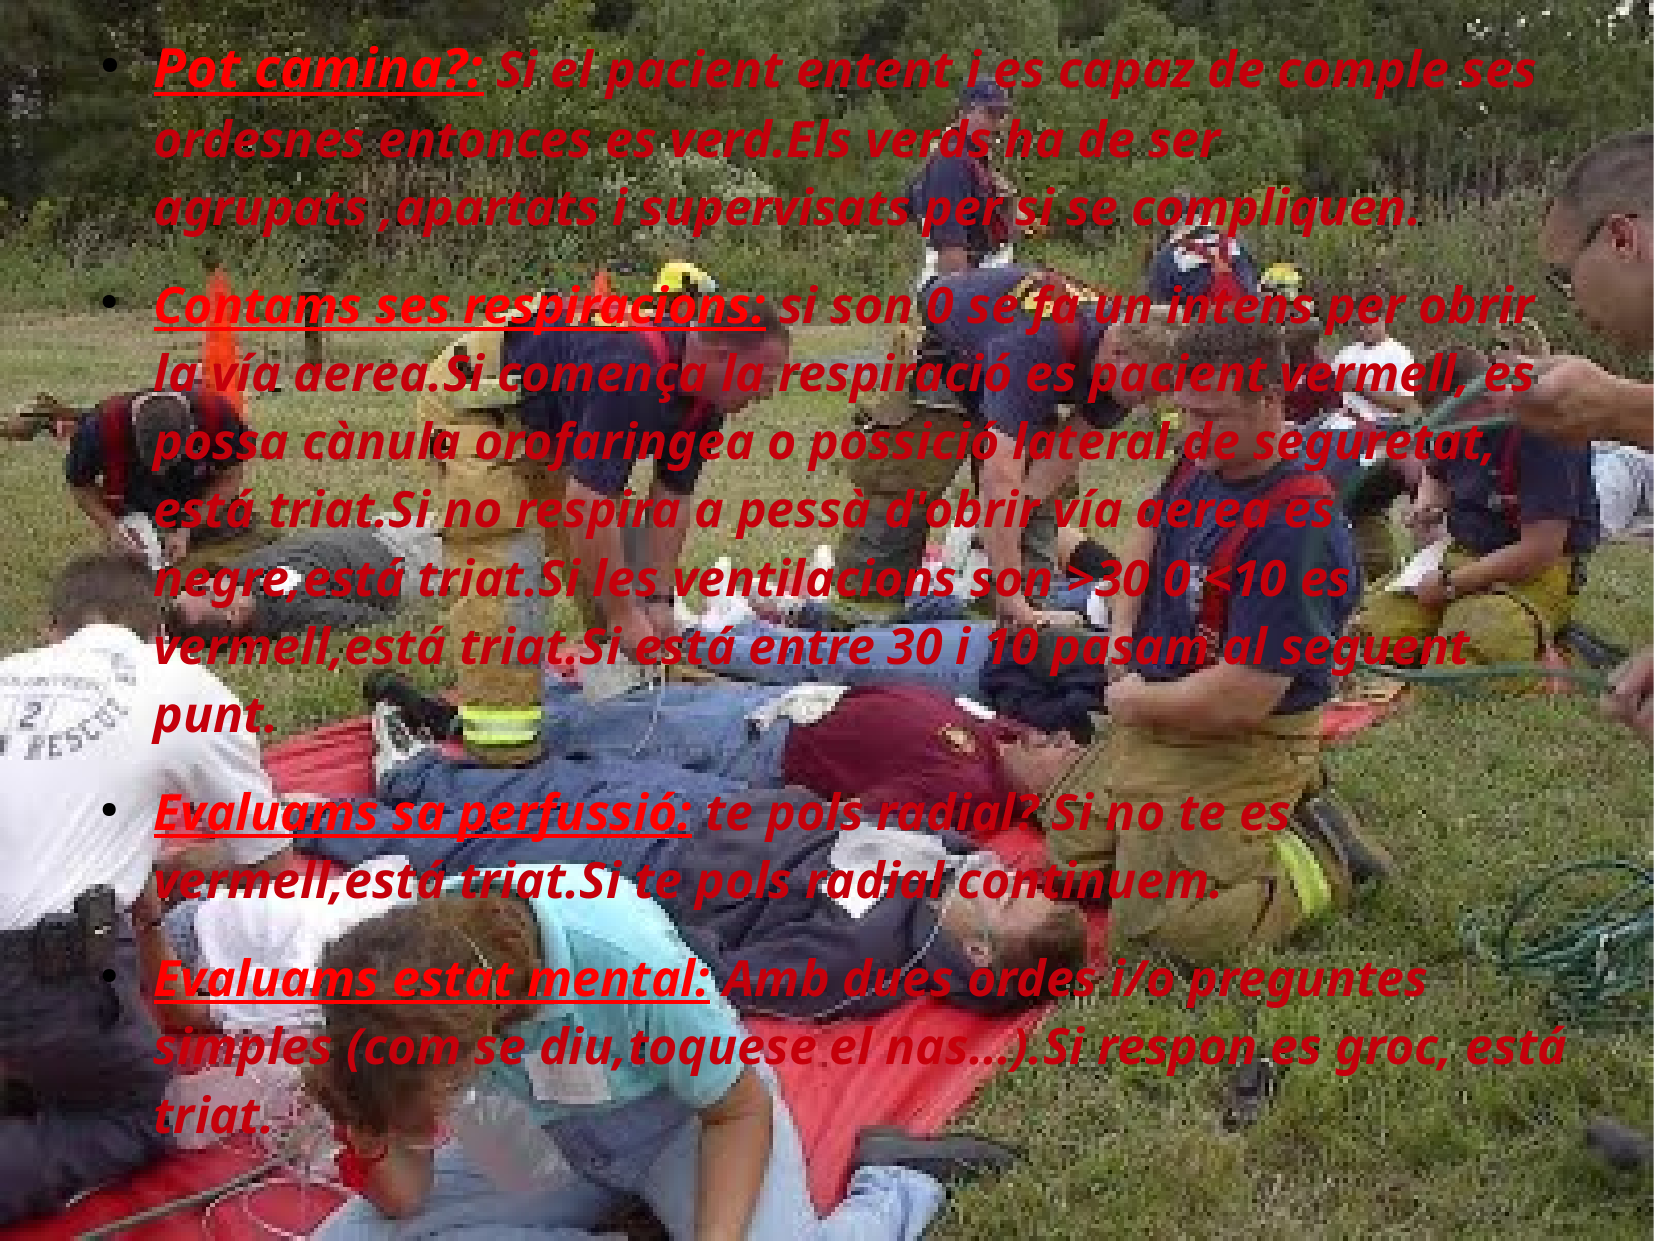

Pot camina?: Si el pacient entent i es capaz de comple ses ordesnes entonces es verd.Els verds ha de ser agrupats ,apartats i supervisats per si se compliquen.
Contams ses respiracions: si son 0 se fa un intens per obrir la vía aerea.Si comença la respiració es pacient vermell, es possa cànula orofaringea o possició lateral de seguretat, está triat.Si no respira a pessà d'obrir vía aerea es negre,está triat.Si les ventilacions son >30 0 <10 es vermell,está triat.Si está entre 30 i 10 pasam al seguent punt.
Evaluams sa perfussió: te pols radial? Si no te es vermell,está triat.Si te pols radial continuem.
Evaluams estat mental: Amb dues ordes i/o preguntes simples (com se diu,toquese el nas...).Si respon es groc, está triat.
#